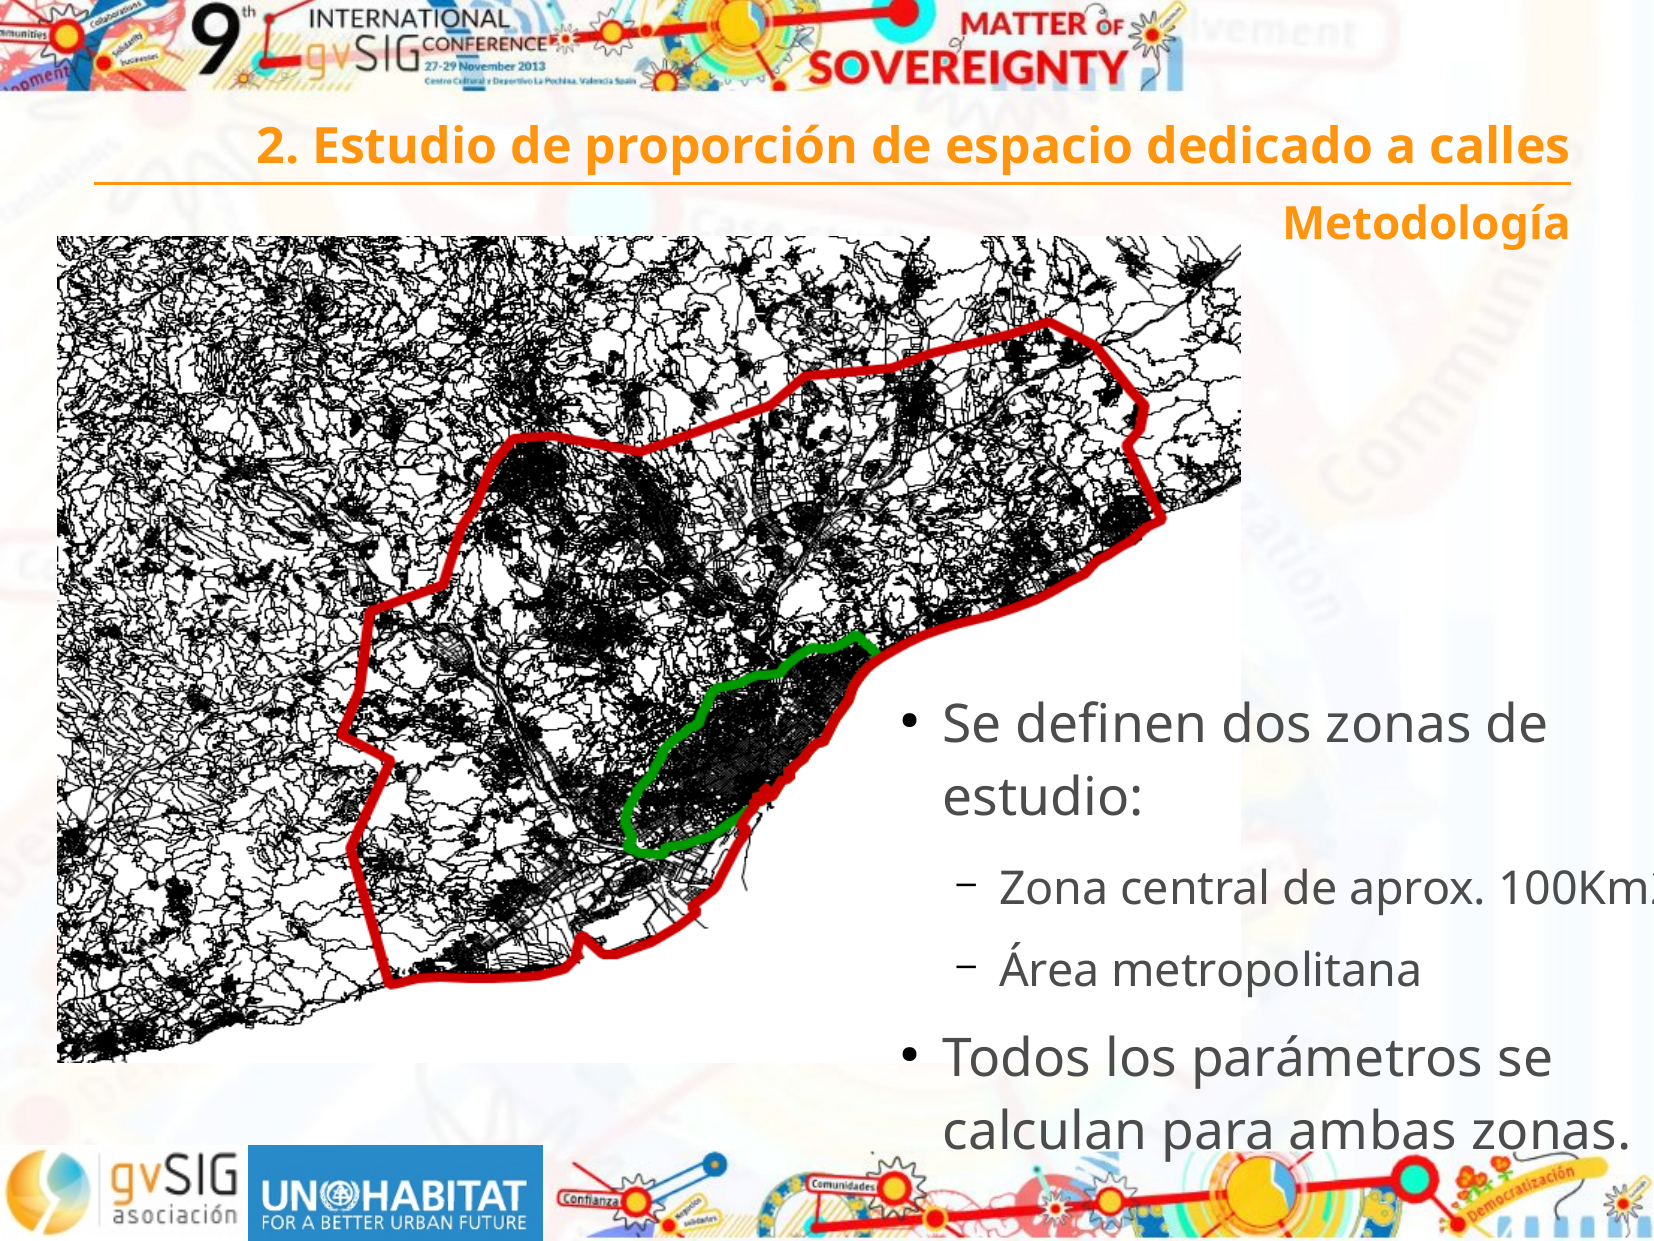

# 2. Estudio de proporción de espacio dedicado a calles
Metodología
Se definen dos zonas de estudio:
Zona central de aprox. 100Km2
Área metropolitana
Todos los parámetros se calculan para ambas zonas.